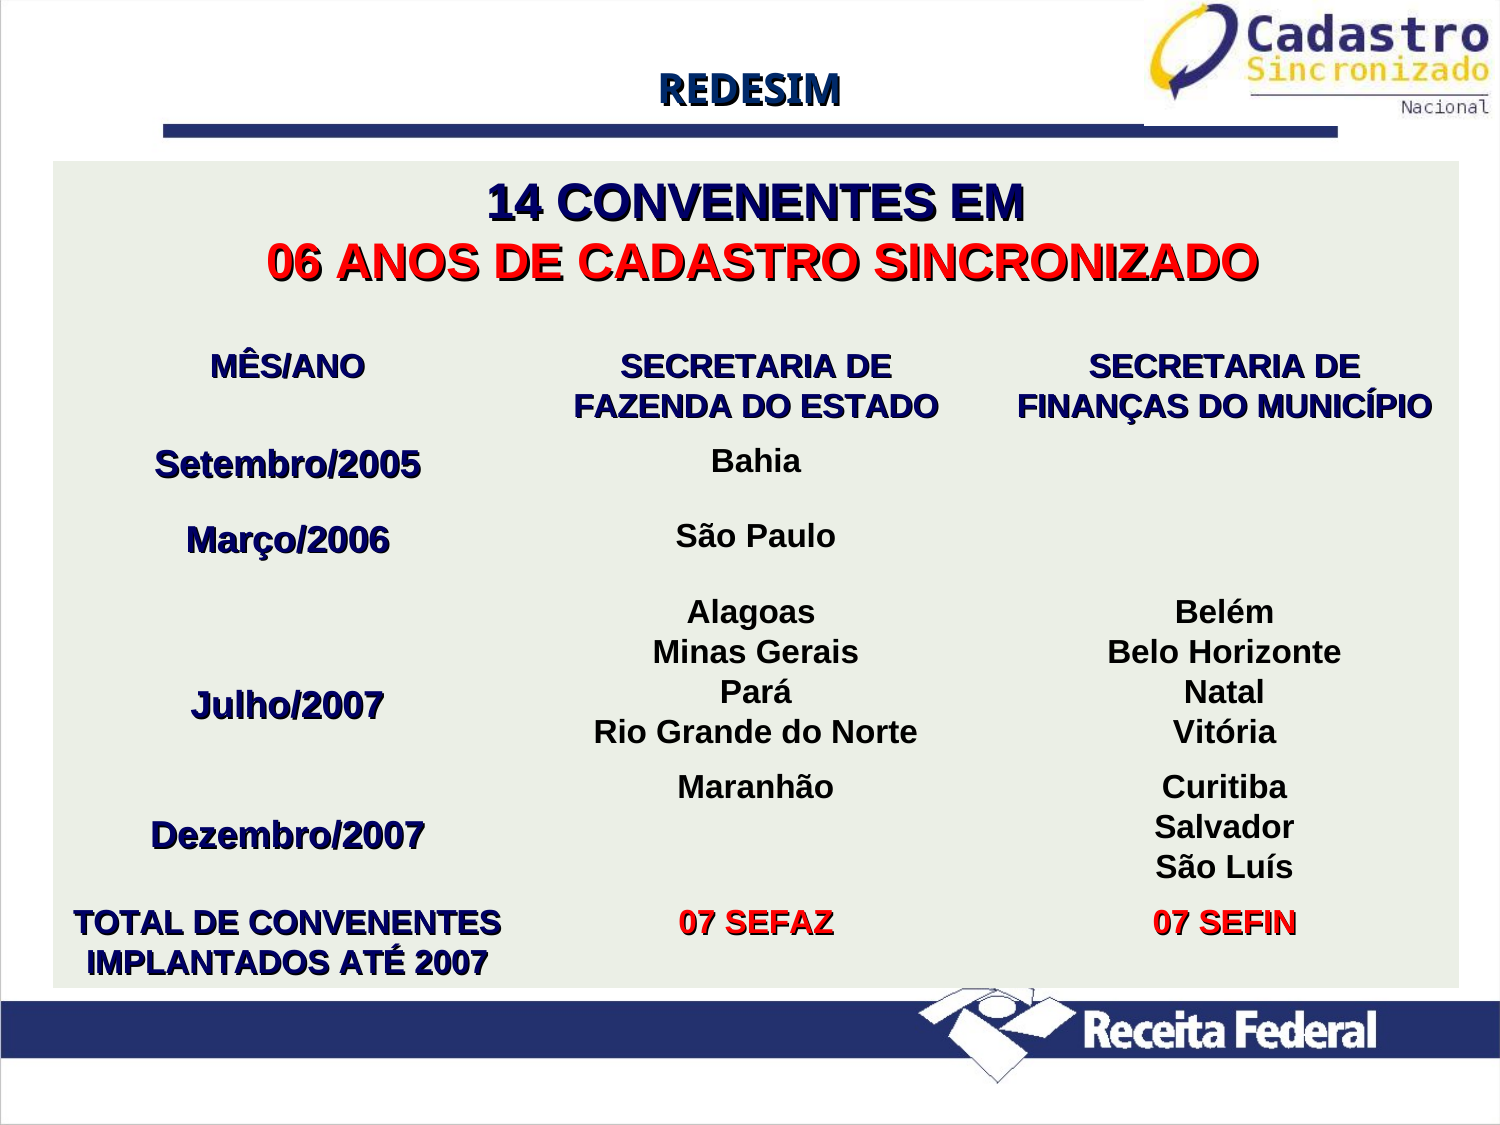

REDESIM
| 14 CONVENENTES EM 06 ANOS DE CADASTRO SINCRONIZADO | | |
| --- | --- | --- |
| MÊS/ANO | SECRETARIA DE FAZENDA DO ESTADO | SECRETARIA DE FINANÇAS DO MUNICÍPIO |
| Setembro/2005 | Bahia | |
| Março/2006 | São Paulo | |
| Julho/2007 | Alagoas Minas Gerais Pará Rio Grande do Norte | Belém Belo Horizonte Natal Vitória |
| Dezembro/2007 | Maranhão | Curitiba Salvador São Luís |
| TOTAL DE CONVENENTES IMPLANTADOS ATÉ 2007 | 07 SEFAZ | 07 SEFIN |